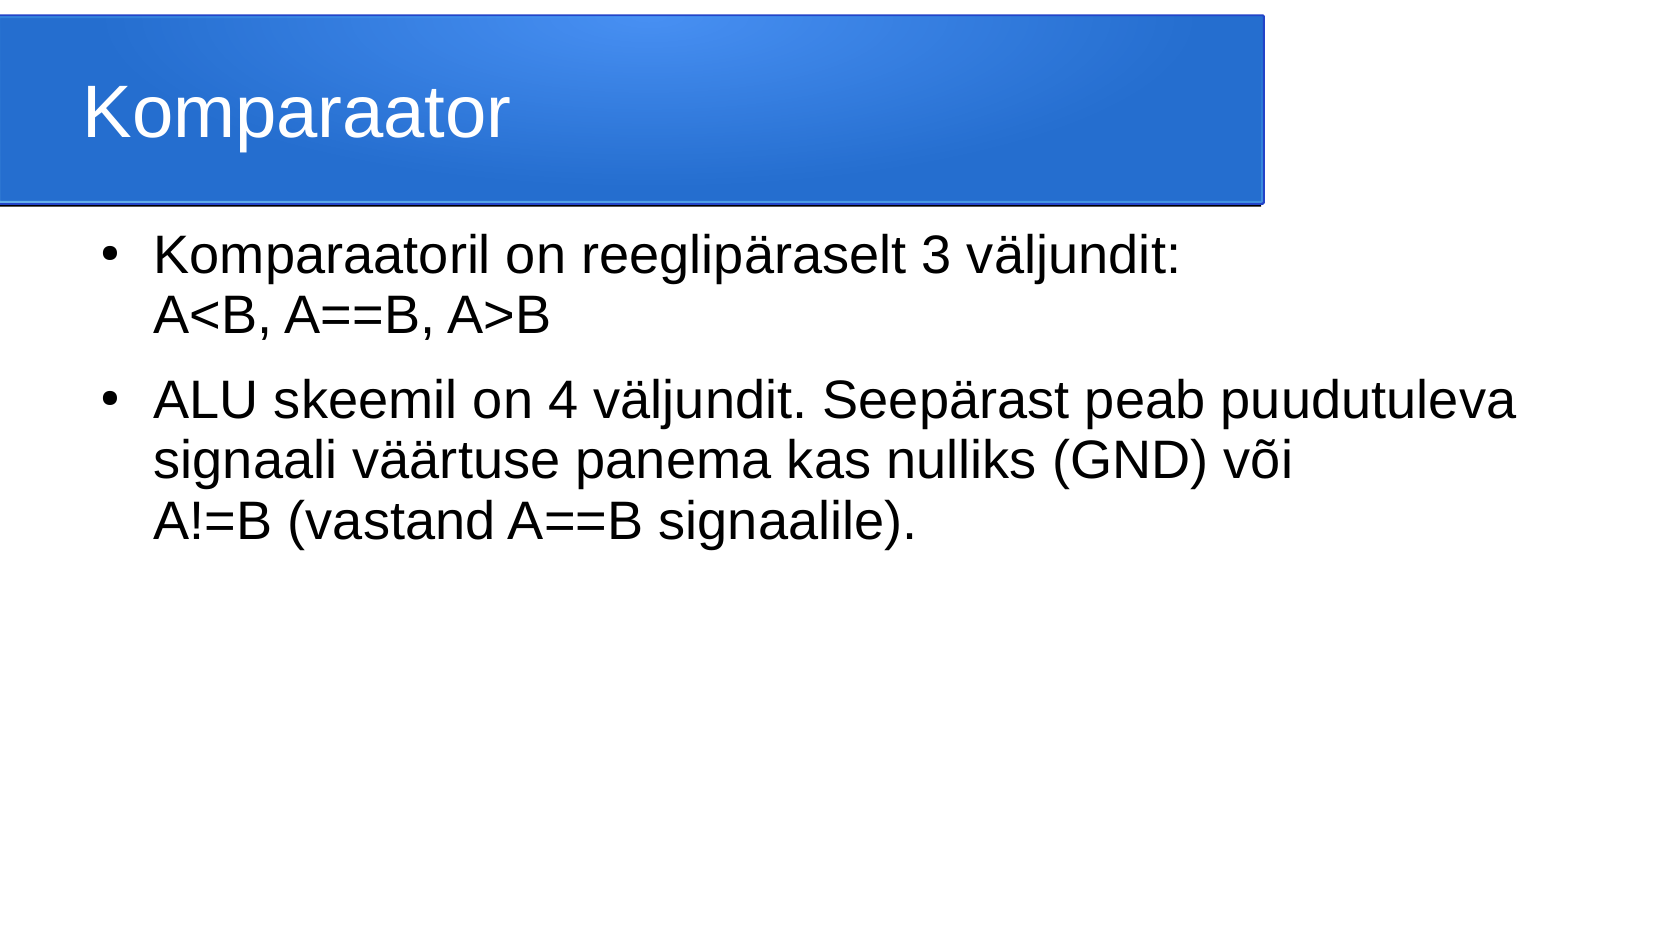

# Komparaator
Komparaatoril on reeglipäraselt 3 väljundit: 				A<B, A==B, A>B
ALU skeemil on 4 väljundit. Seepärast peab puudutuleva signaali väärtuse panema kas nulliks (GND) või 				A!=B (vastand A==B signaalile).